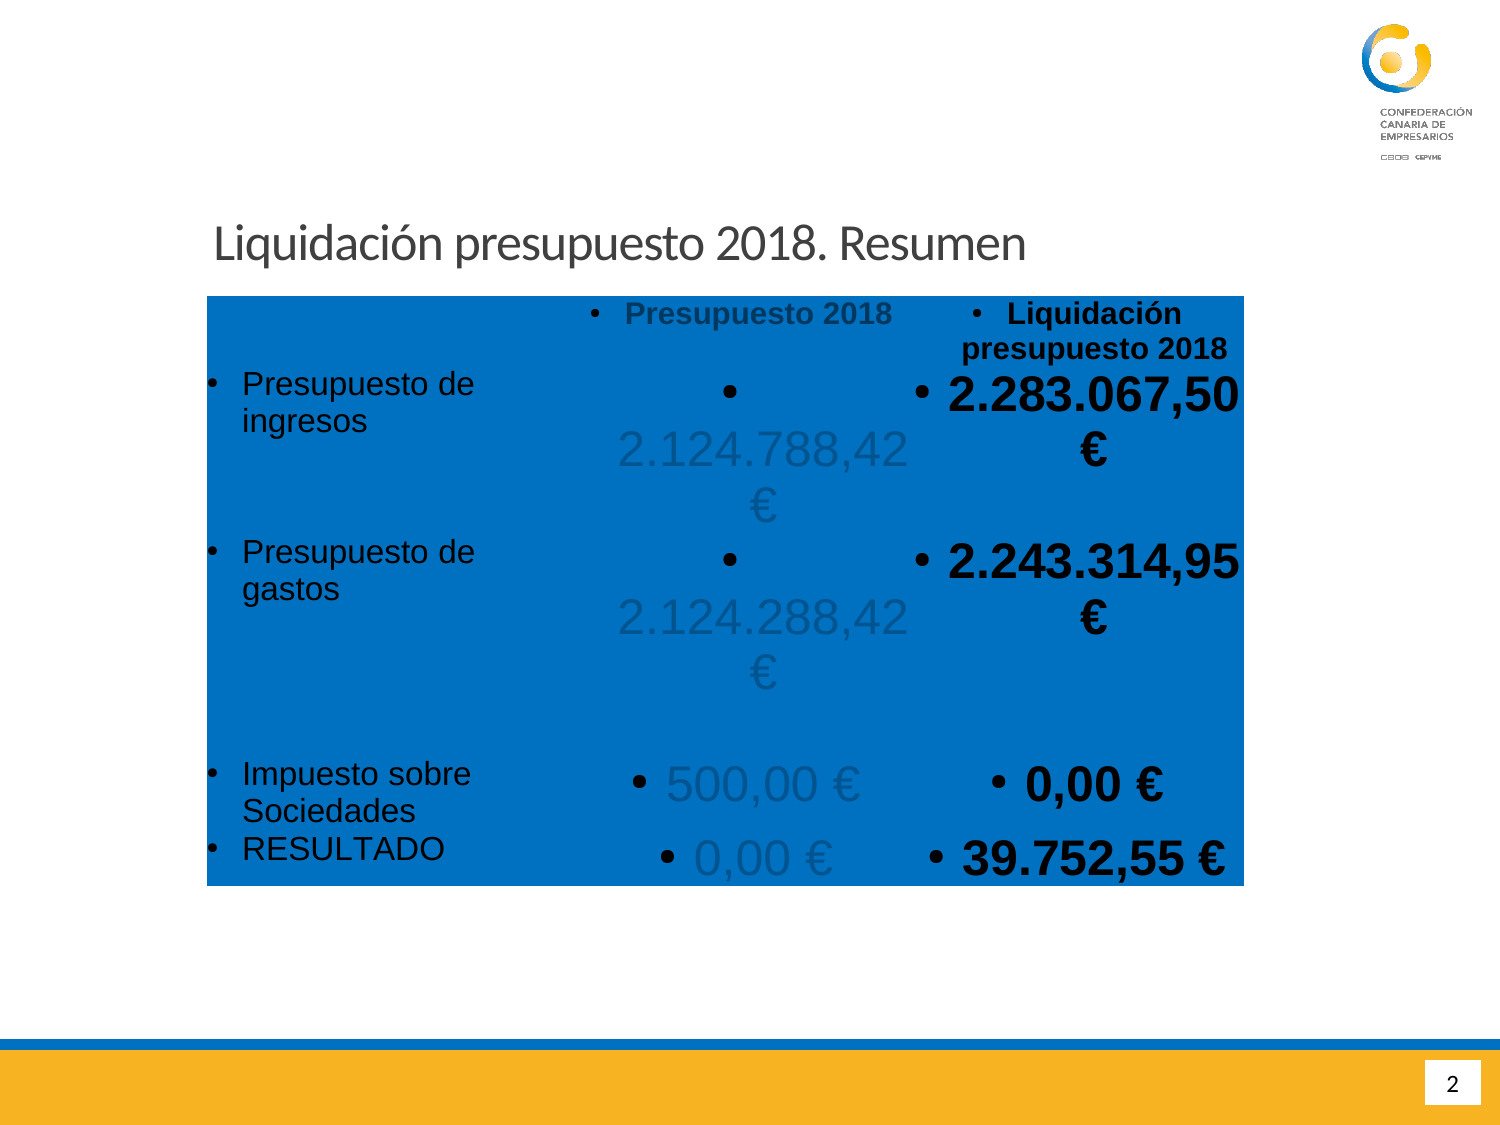

# Liquidación presupuesto 2018. Resumen
| | Presupuesto 2018 | Liquidación presupuesto 2018 |
| --- | --- | --- |
| Presupuesto de ingresos | 2.124.788,42 € | 2.283.067,50 € |
| Presupuesto de gastos | 2.124.288,42 € | 2.243.314,95 € |
| | | |
| Impuesto sobre Sociedades | 500,00 € | 0,00 € |
| RESULTADO | 0,00 € | 39.752,55 € |